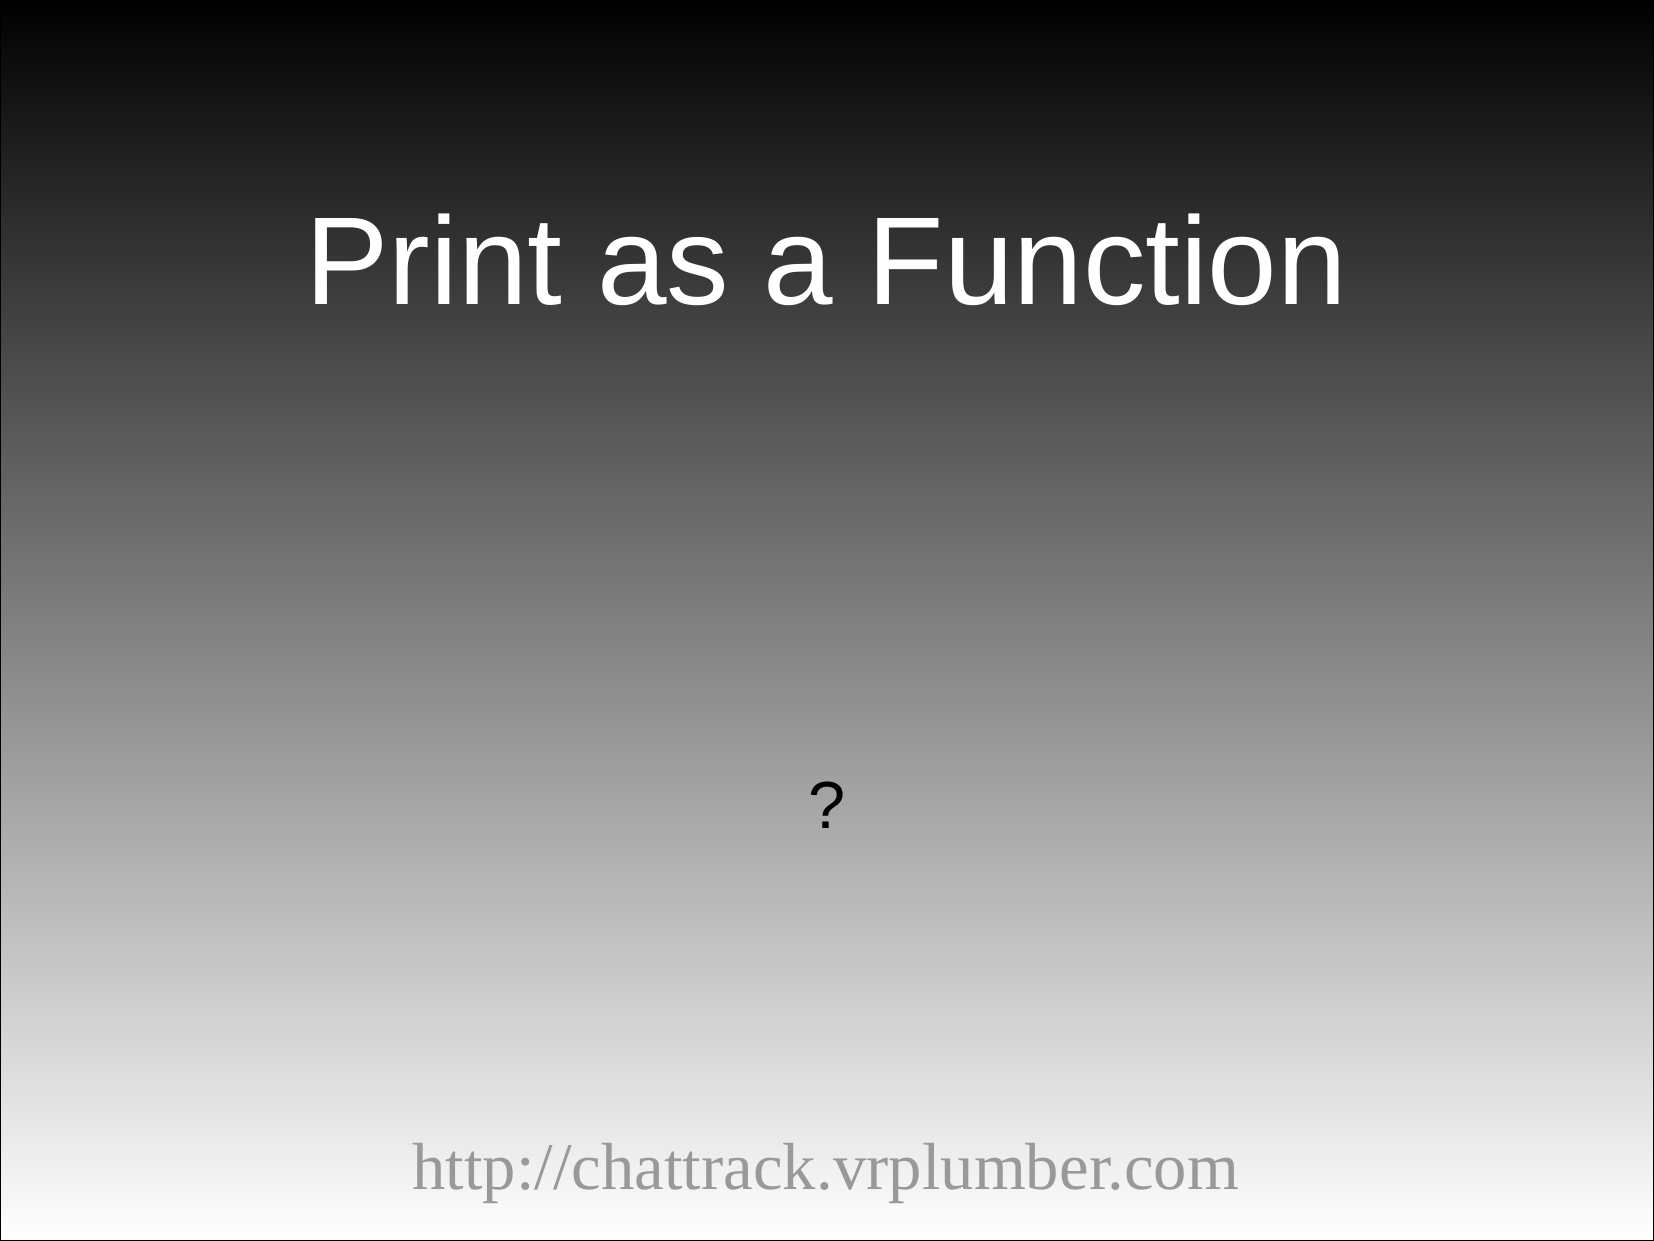

# Print as a Function
?
http://chattrack.vrplumber.com
24